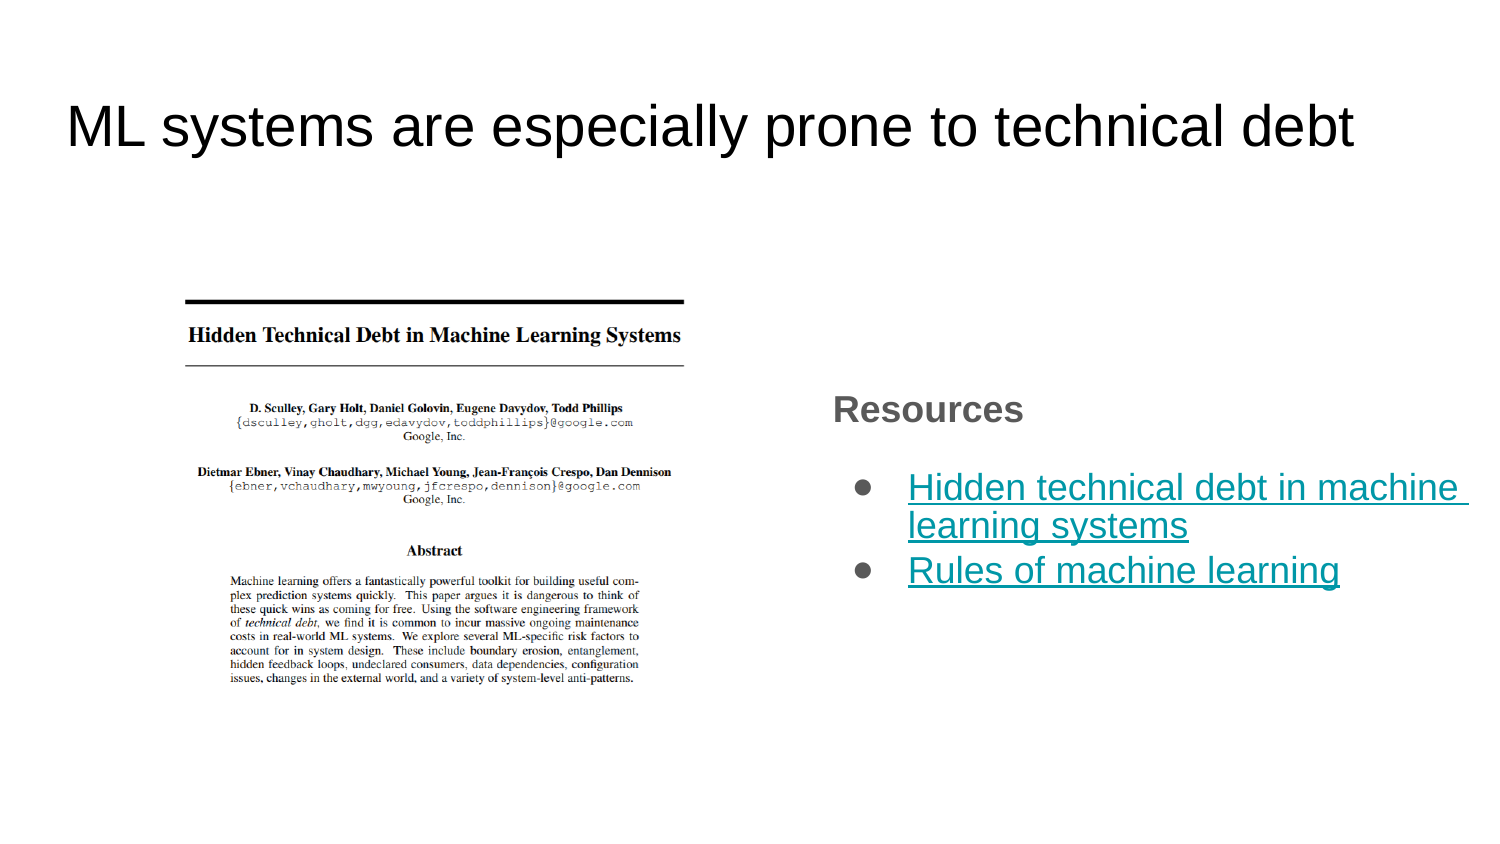

# ML systems are especially prone to technical debt
Resources
Hidden technical debt in machine learning systems
Rules of machine learning